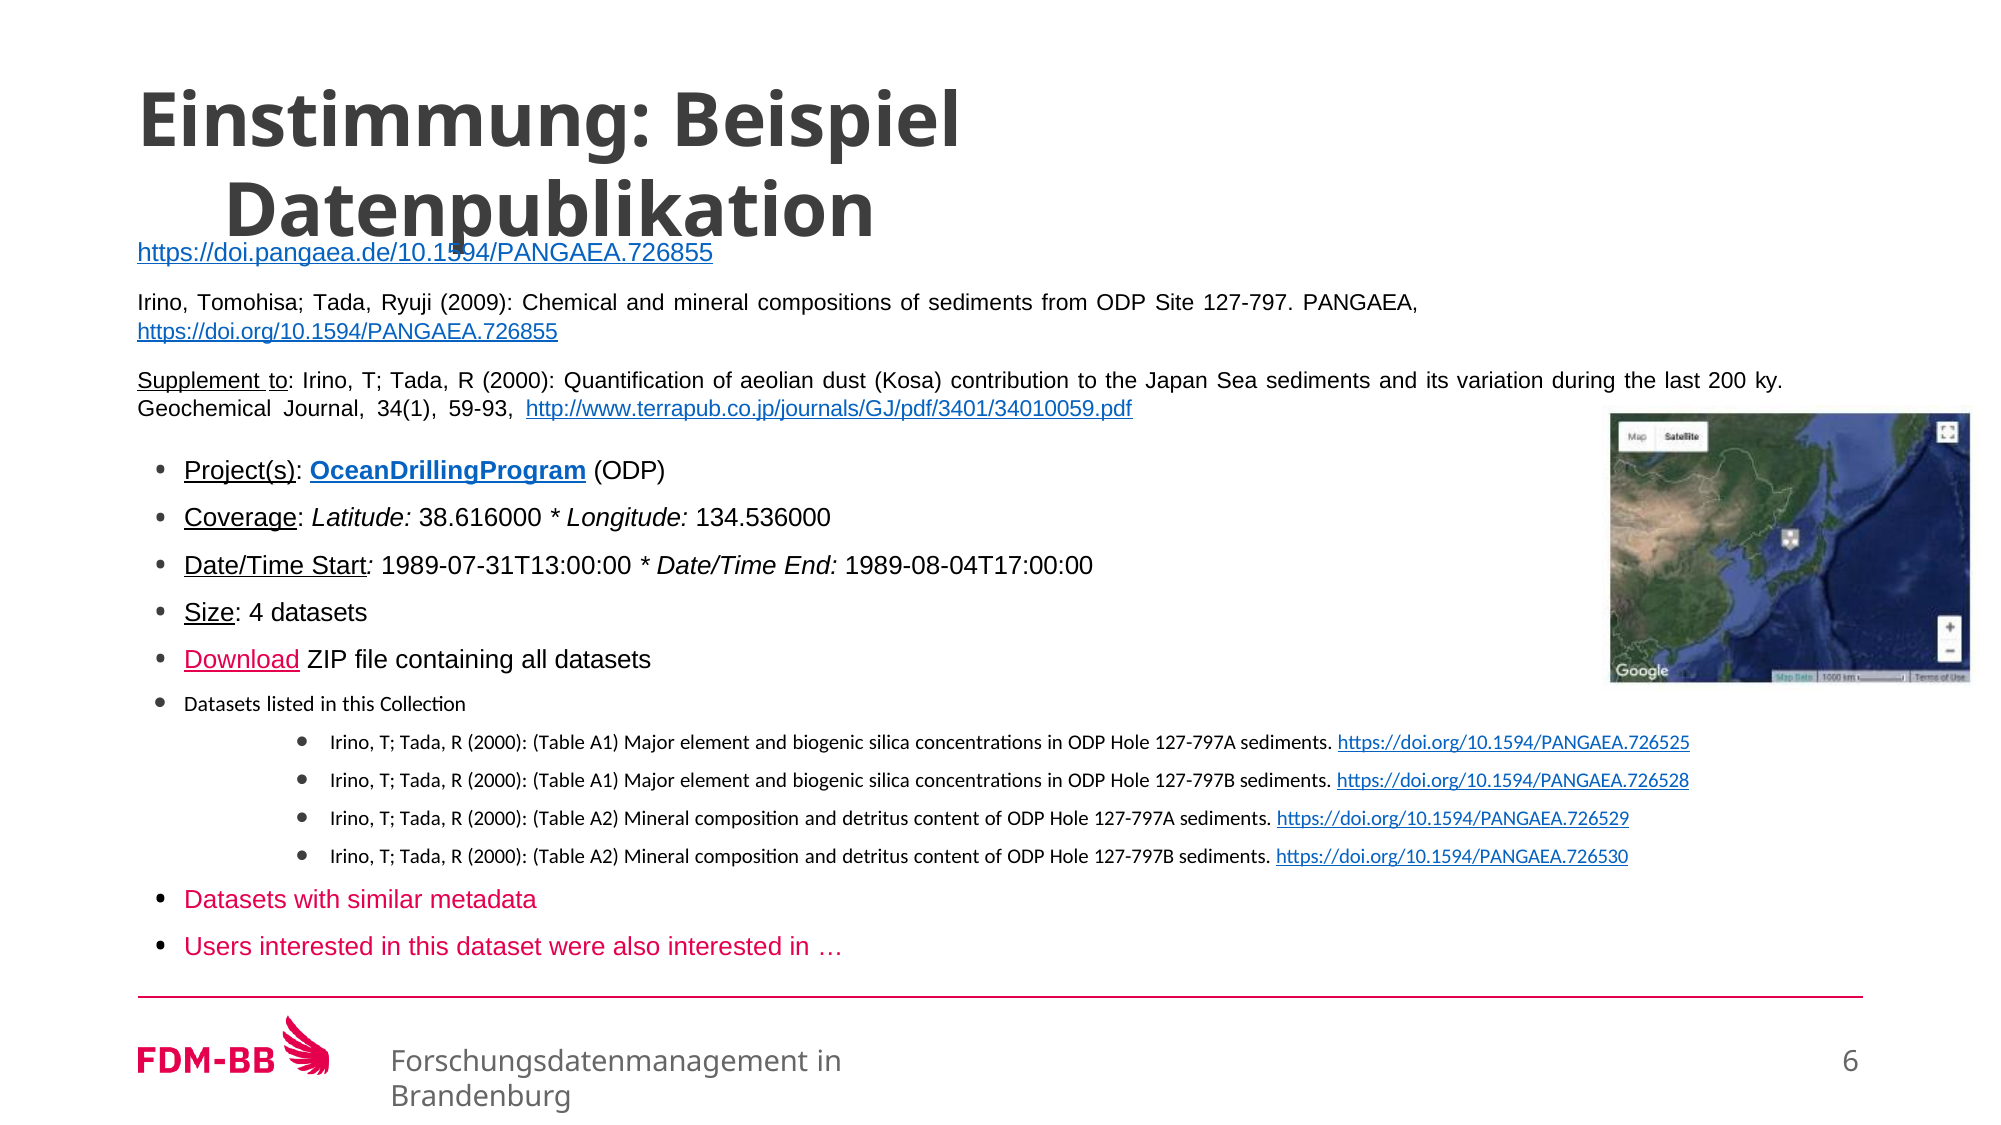

# Einstimmung: Beispiel Datenpublikation
https://doi.pangaea.de/10.1594/PANGAEA.726855
Irino, Tomohisa; Tada, Ryuji (2009): Chemical and mineral compositions of sediments from ODP Site 127-797. PANGAEA, https://doi.org/10.1594/PANGAEA.726855
Supplement to: Irino, T; Tada, R (2000): Quantification of aeolian dust (Kosa) contribution to the Japan Sea sediments and its variation during the last 200 ky. Geochemical Journal, 34(1), 59-93, http://www.terrapub.co.jp/journals/GJ/pdf/3401/34010059.pdf
Project(s): OceanDrillingProgram (ODP)
Coverage: Latitude: 38.616000 * Longitude: 134.536000
Date/Time Start: 1989-07-31T13:00:00 * Date/Time End: 1989-08-04T17:00:00
Size: 4 datasets
Download ZIP file containing all datasets
Datasets listed in this Collection
Irino, T; Tada, R (2000): (Table A1) Major element and biogenic silica concentrations in ODP Hole 127-797A sediments. https://doi.org/10.1594/PANGAEA.726525
Irino, T; Tada, R (2000): (Table A1) Major element and biogenic silica concentrations in ODP Hole 127-797B sediments. https://doi.org/10.1594/PANGAEA.726528
Irino, T; Tada, R (2000): (Table A2) Mineral composition and detritus content of ODP Hole 127-797A sediments. https://doi.org/10.1594/PANGAEA.726529
Irino, T; Tada, R (2000): (Table A2) Mineral composition and detritus content of ODP Hole 127-797B sediments. https://doi.org/10.1594/PANGAEA.726530
Datasets with similar metadata
Users interested in this dataset were also interested in …
Forschungsdatenmanagement in Brandenburg
6